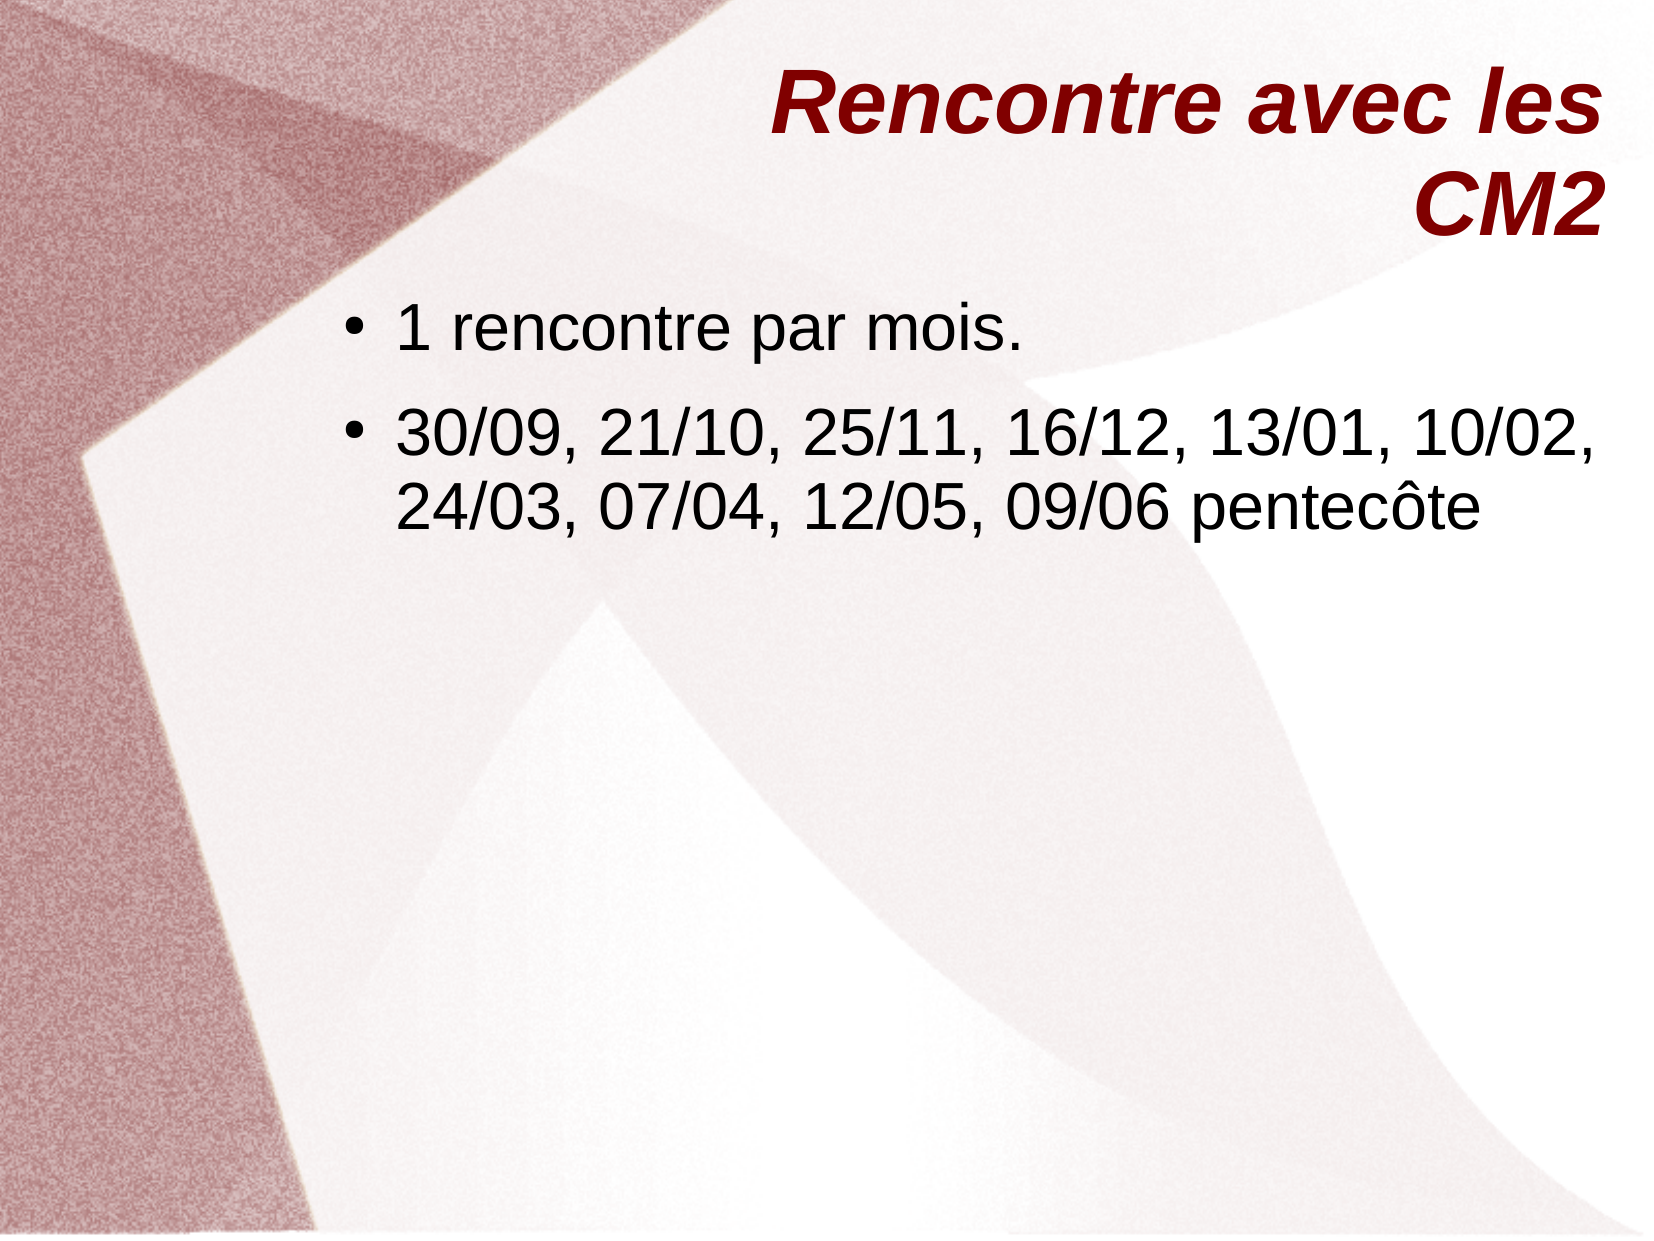

# Rencontre avec les CM2
1 rencontre par mois.
30/09, 21/10, 25/11, 16/12, 13/01, 10/02, 24/03, 07/04, 12/05, 09/06 pentecôte